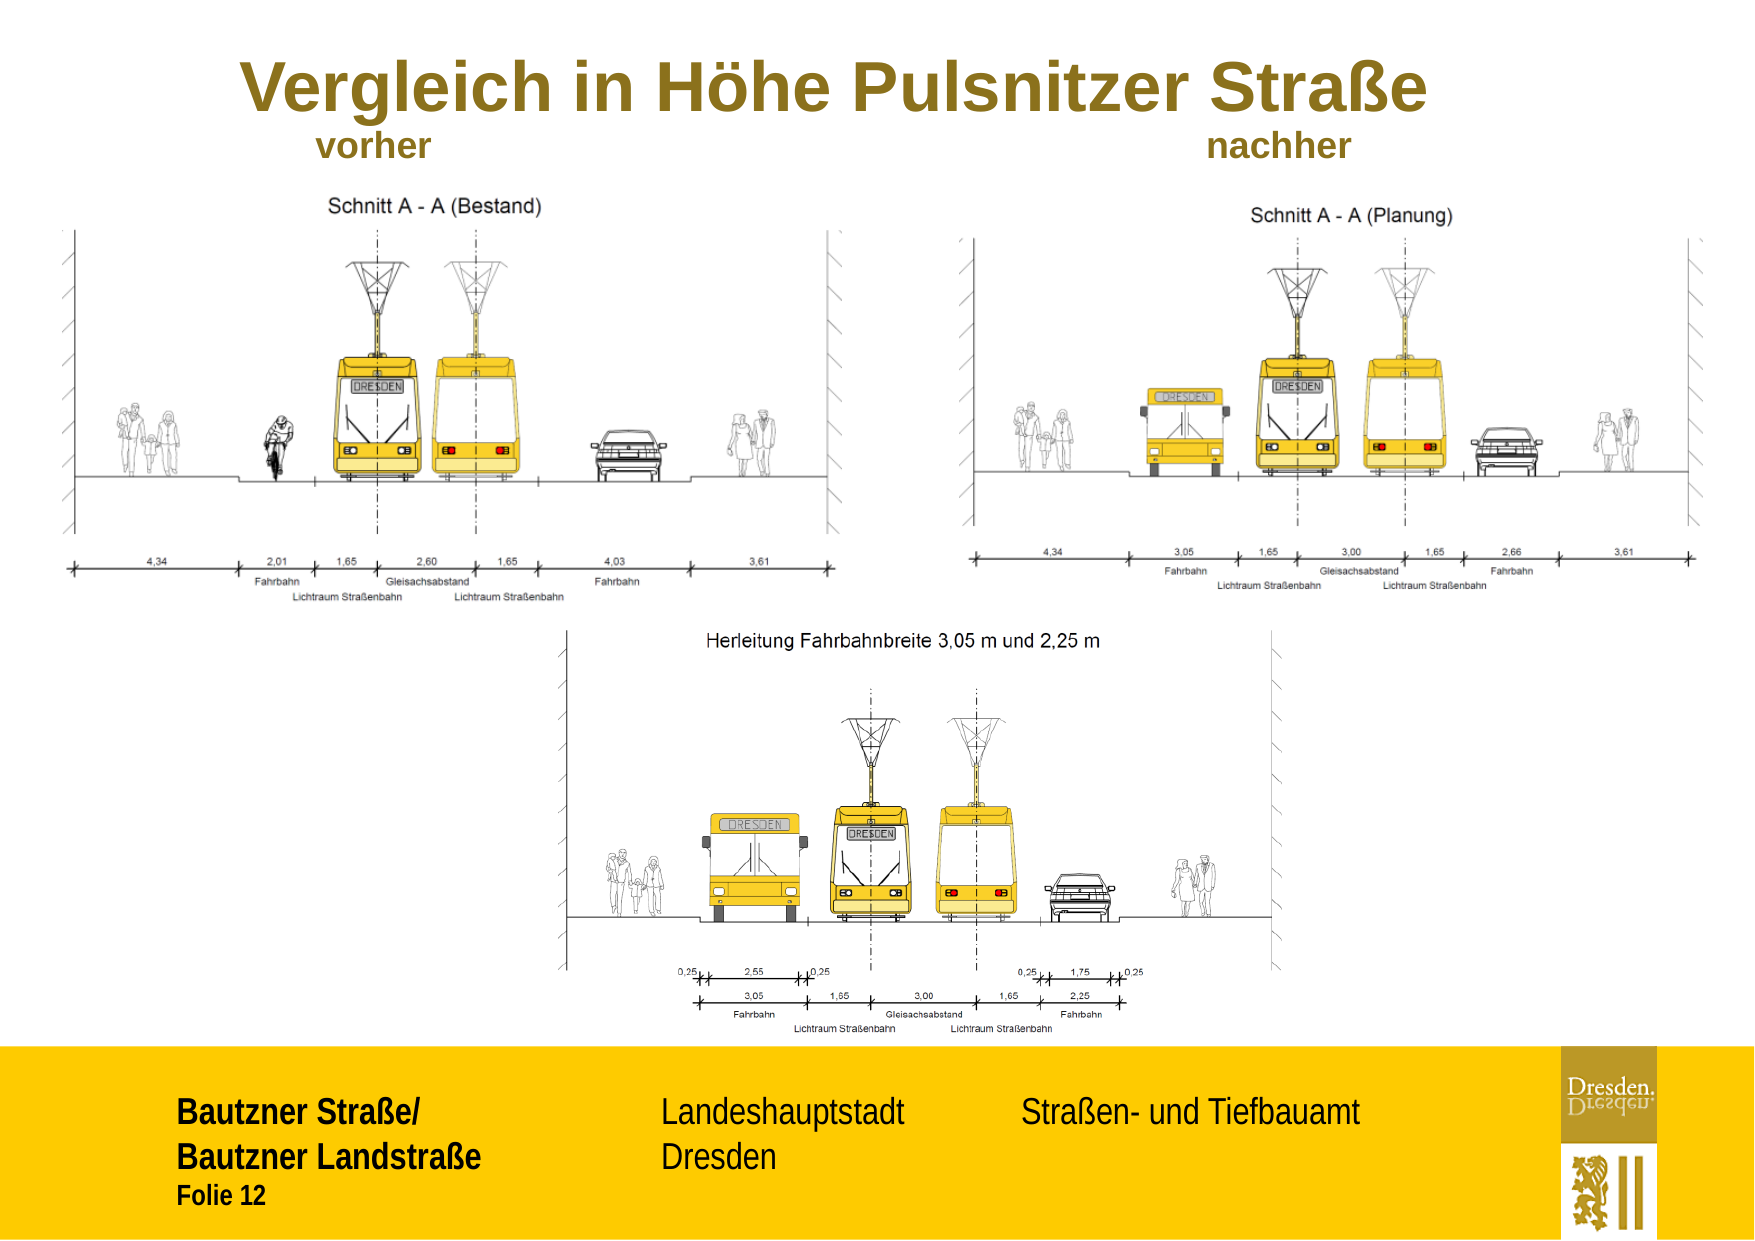

Vergleich in Höhe Pulsnitzer Straße
vorher nachher